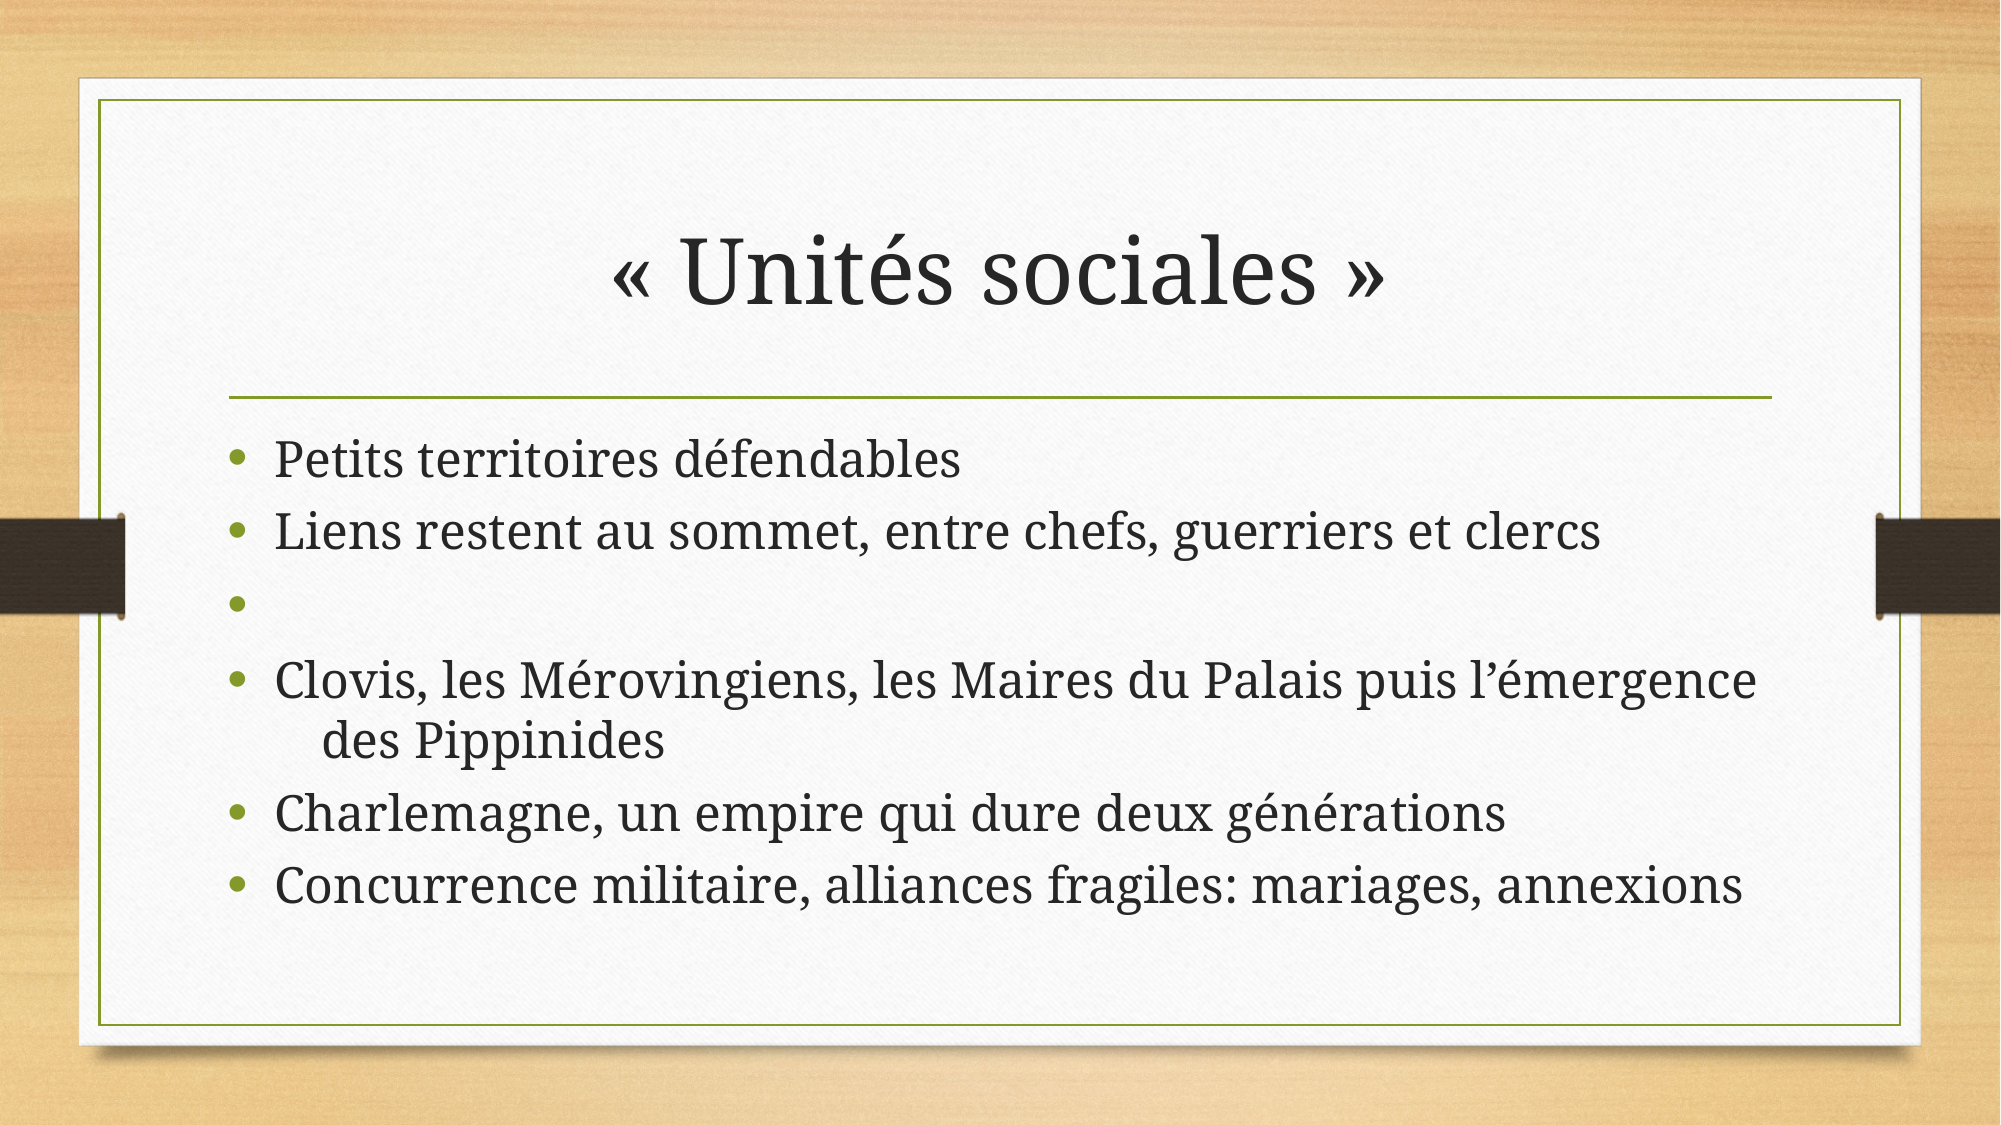

# « Unités sociales »
Petits territoires défendables
Liens restent au sommet, entre chefs, guerriers et clercs
Clovis, les Mérovingiens, les Maires du Palais puis l’émergence des Pippinides
Charlemagne, un empire qui dure deux générations
Concurrence militaire, alliances fragiles: mariages, annexions